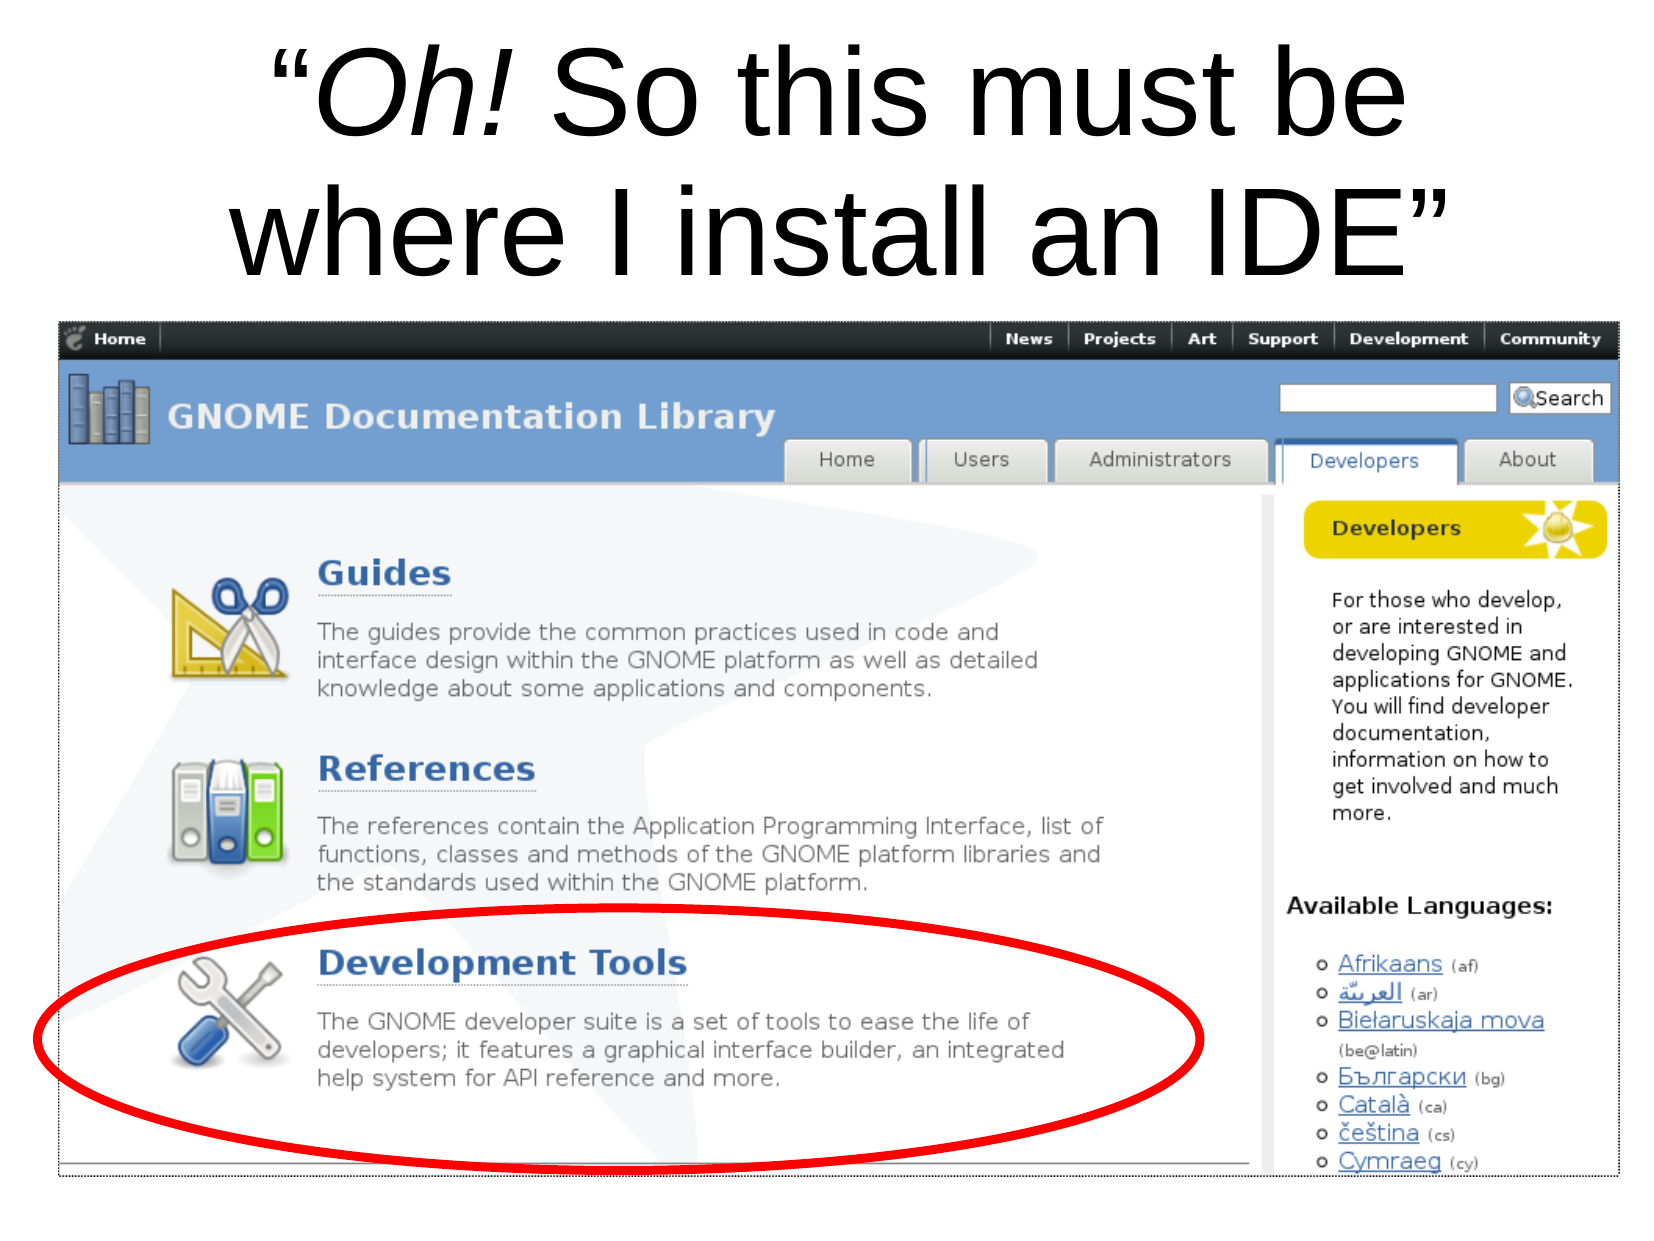

“Oh! So this must be
where I install an IDE”